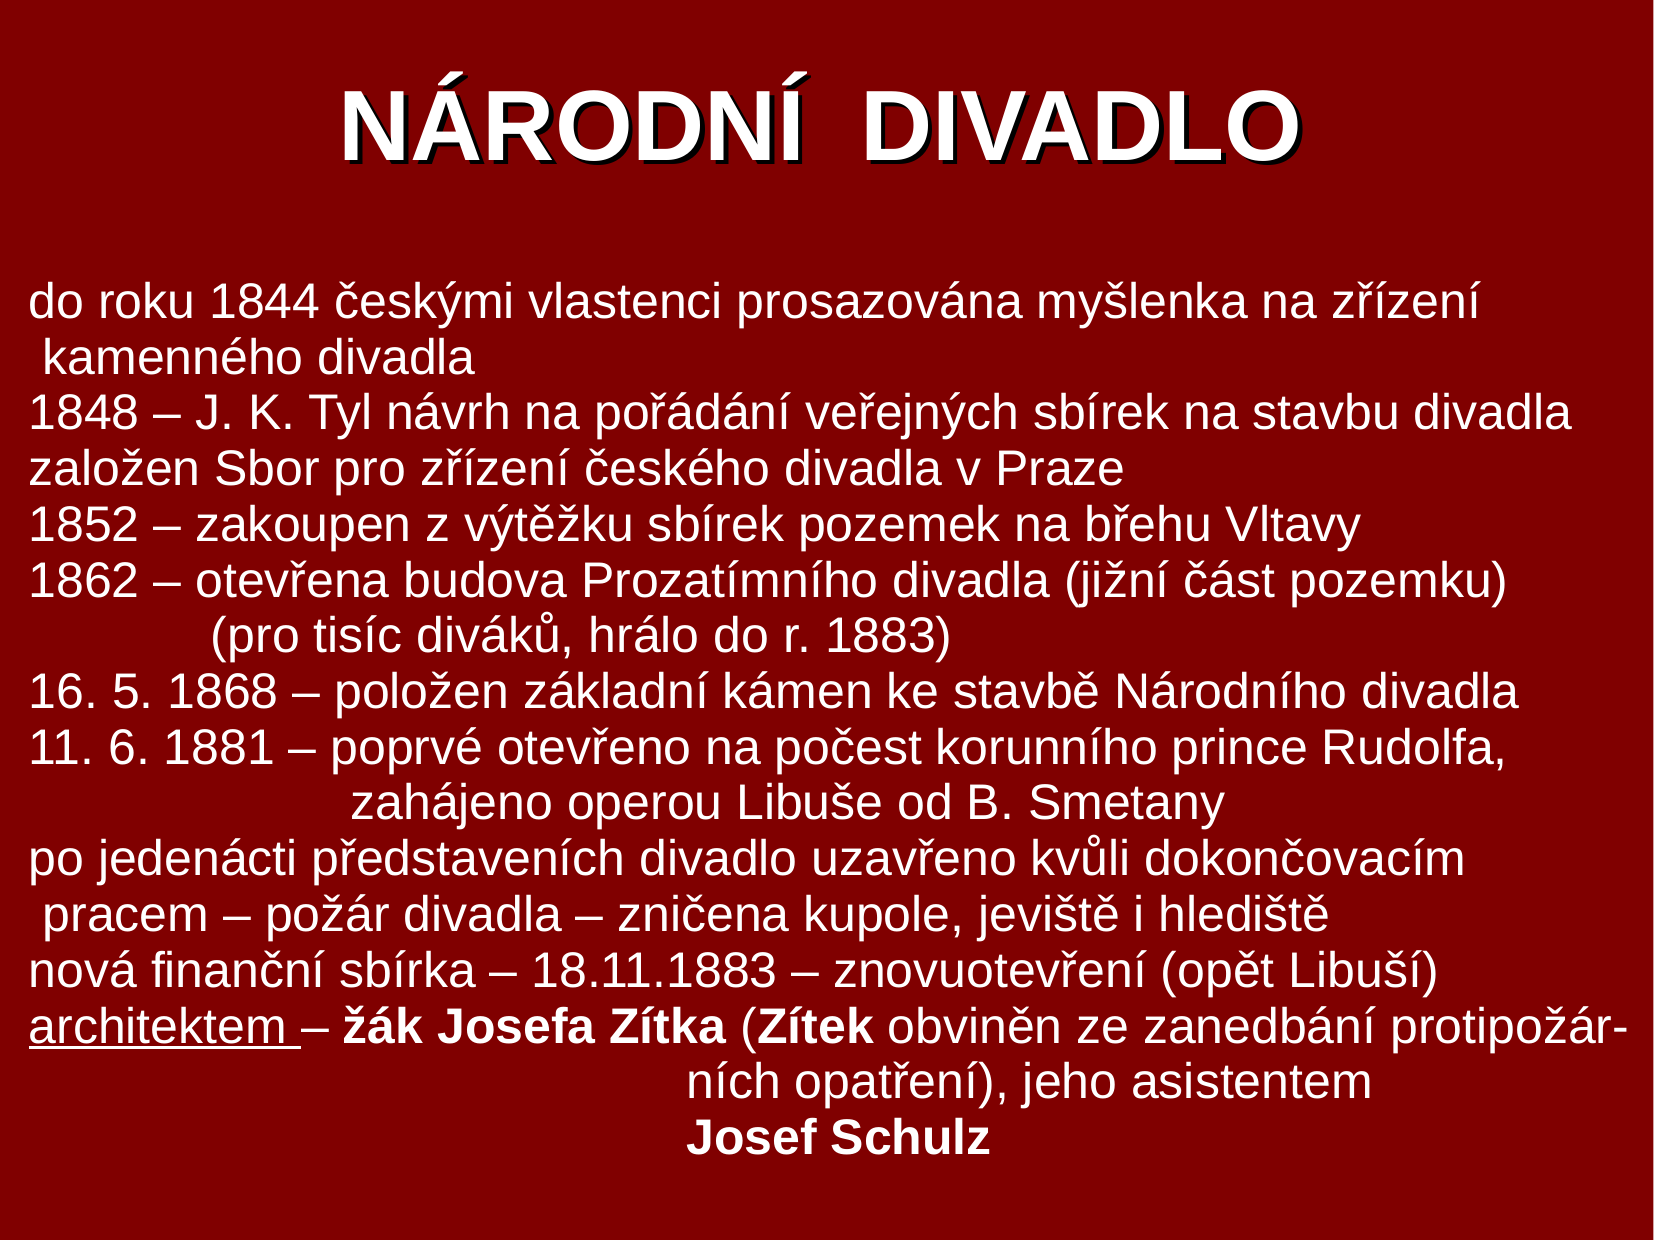

# NÁRODNÍ DIVADLO
 do roku 1844 českými vlastenci prosazována myšlenka na zřízení
 kamenného divadla
 1848 – J. K. Tyl návrh na pořádání veřejných sbírek na stavbu divadla
 založen Sbor pro zřízení českého divadla v Praze
 1852 – zakoupen z výtěžku sbírek pozemek na břehu Vltavy
 1862 – otevřena budova Prozatímního divadla (jižní část pozemku)
 (pro tisíc diváků, hrálo do r. 1883)
 16. 5. 1868 – položen základní kámen ke stavbě Národního divadla
 11. 6. 1881 – poprvé otevřeno na počest korunního prince Rudolfa,
 zahájeno operou Libuše od B. Smetany
 po jedenácti představeních divadlo uzavřeno kvůli dokončovacím
 pracem – požár divadla – zničena kupole, jeviště i hlediště
 nová finanční sbírka – 18.11.1883 – znovuotevření (opět Libuší)
 architektem – žák Josefa Zítka (Zítek obviněn ze zanedbání protipožár-
 ních opatření), jeho asistentem
 Josef Schulz